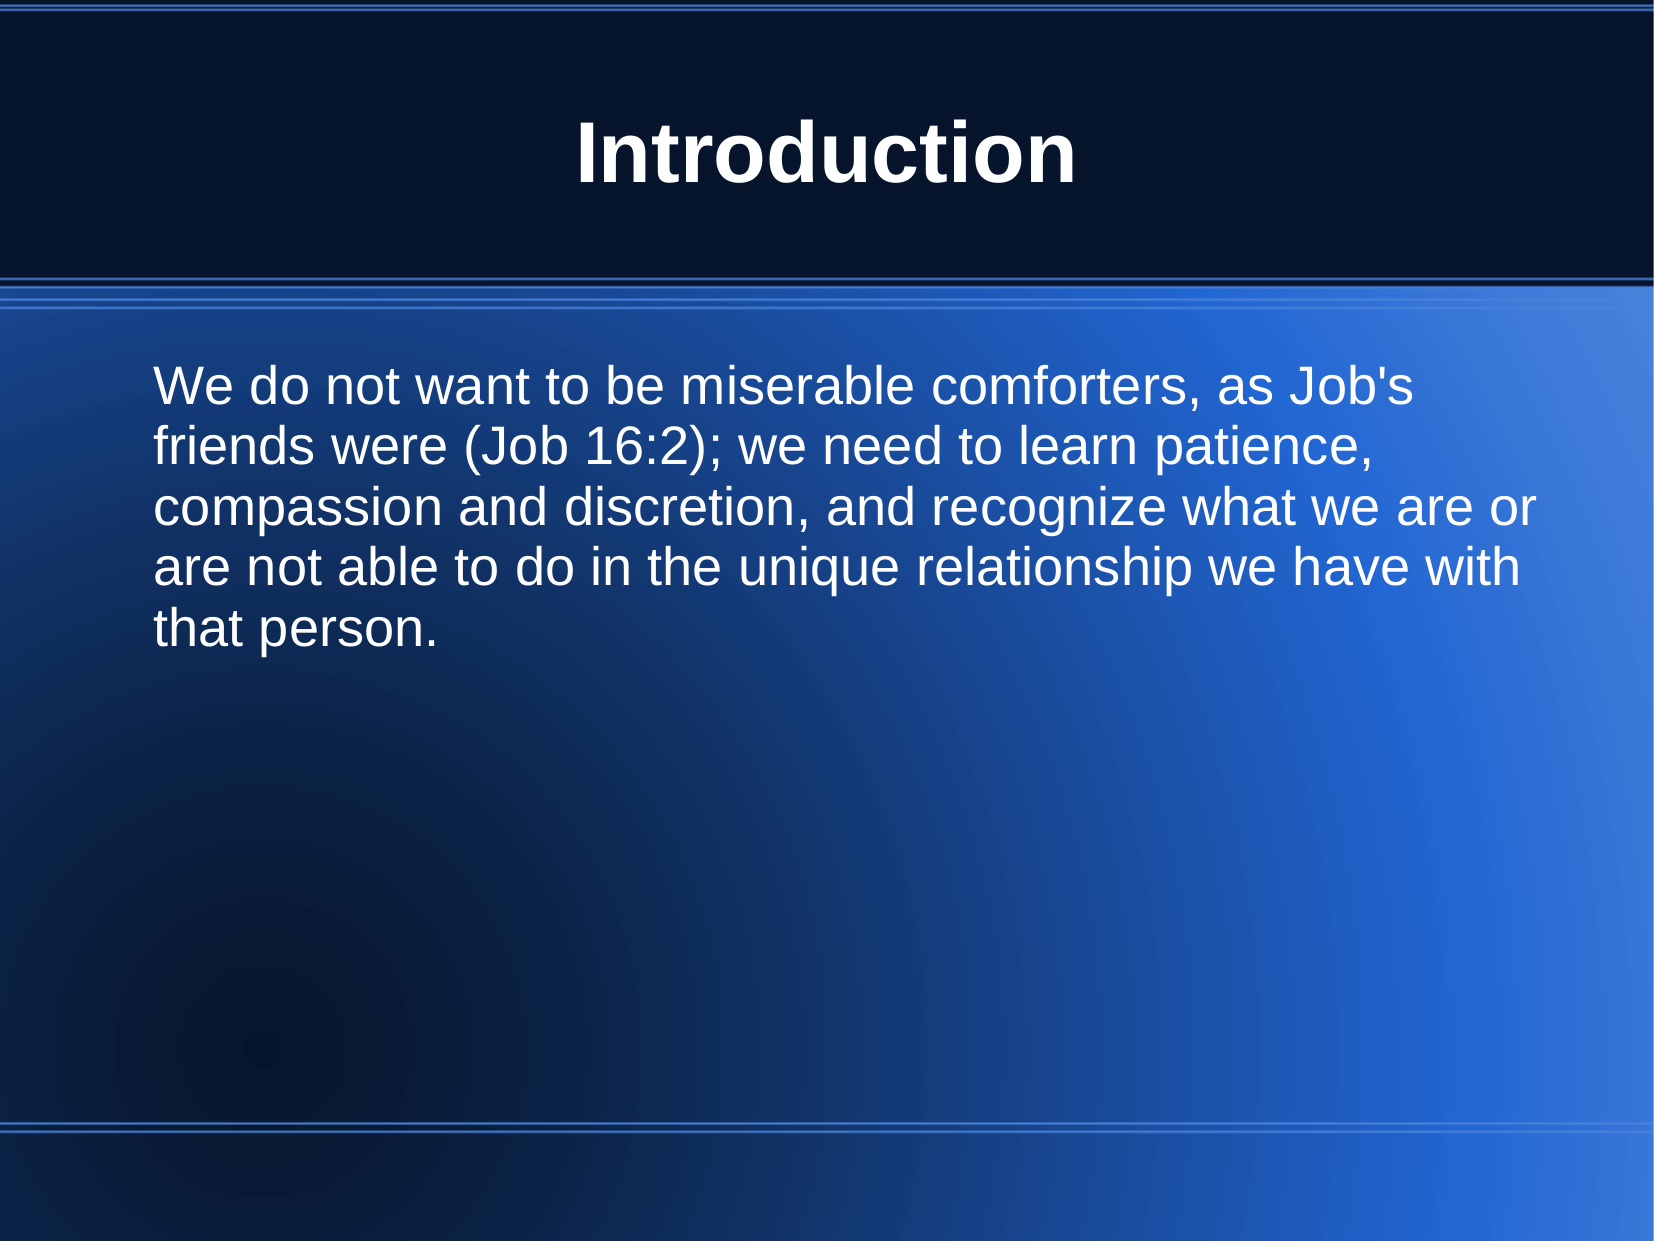

# Introduction
We do not want to be miserable comforters, as Job's friends were (Job 16:2); we need to learn patience, compassion and discretion, and recognize what we are or are not able to do in the unique relationship we have with that person.